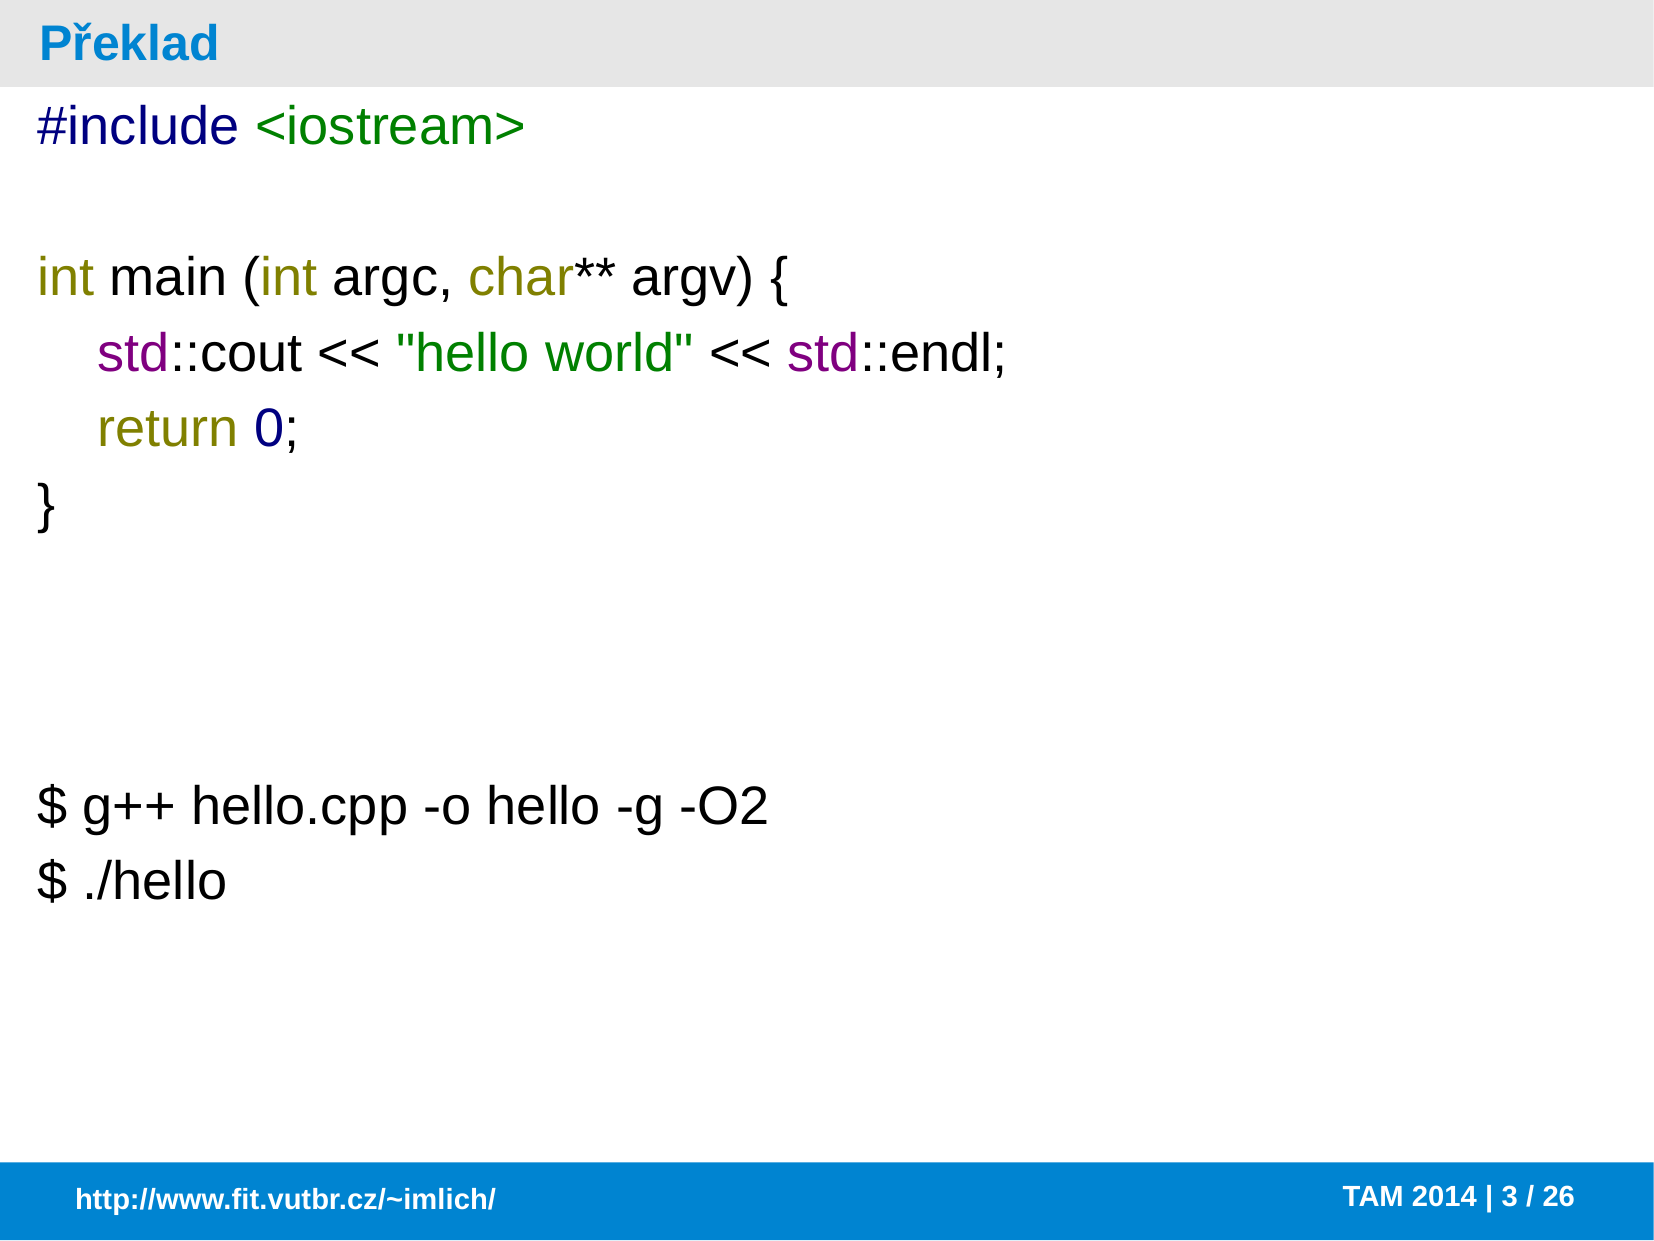

# Překlad
#include <iostream>
int main (int argc, char** argv) {
 std::cout << "hello world" << std::endl;
 return 0;
}
$ g++ hello.cpp -o hello -g -O2
$ ./hello